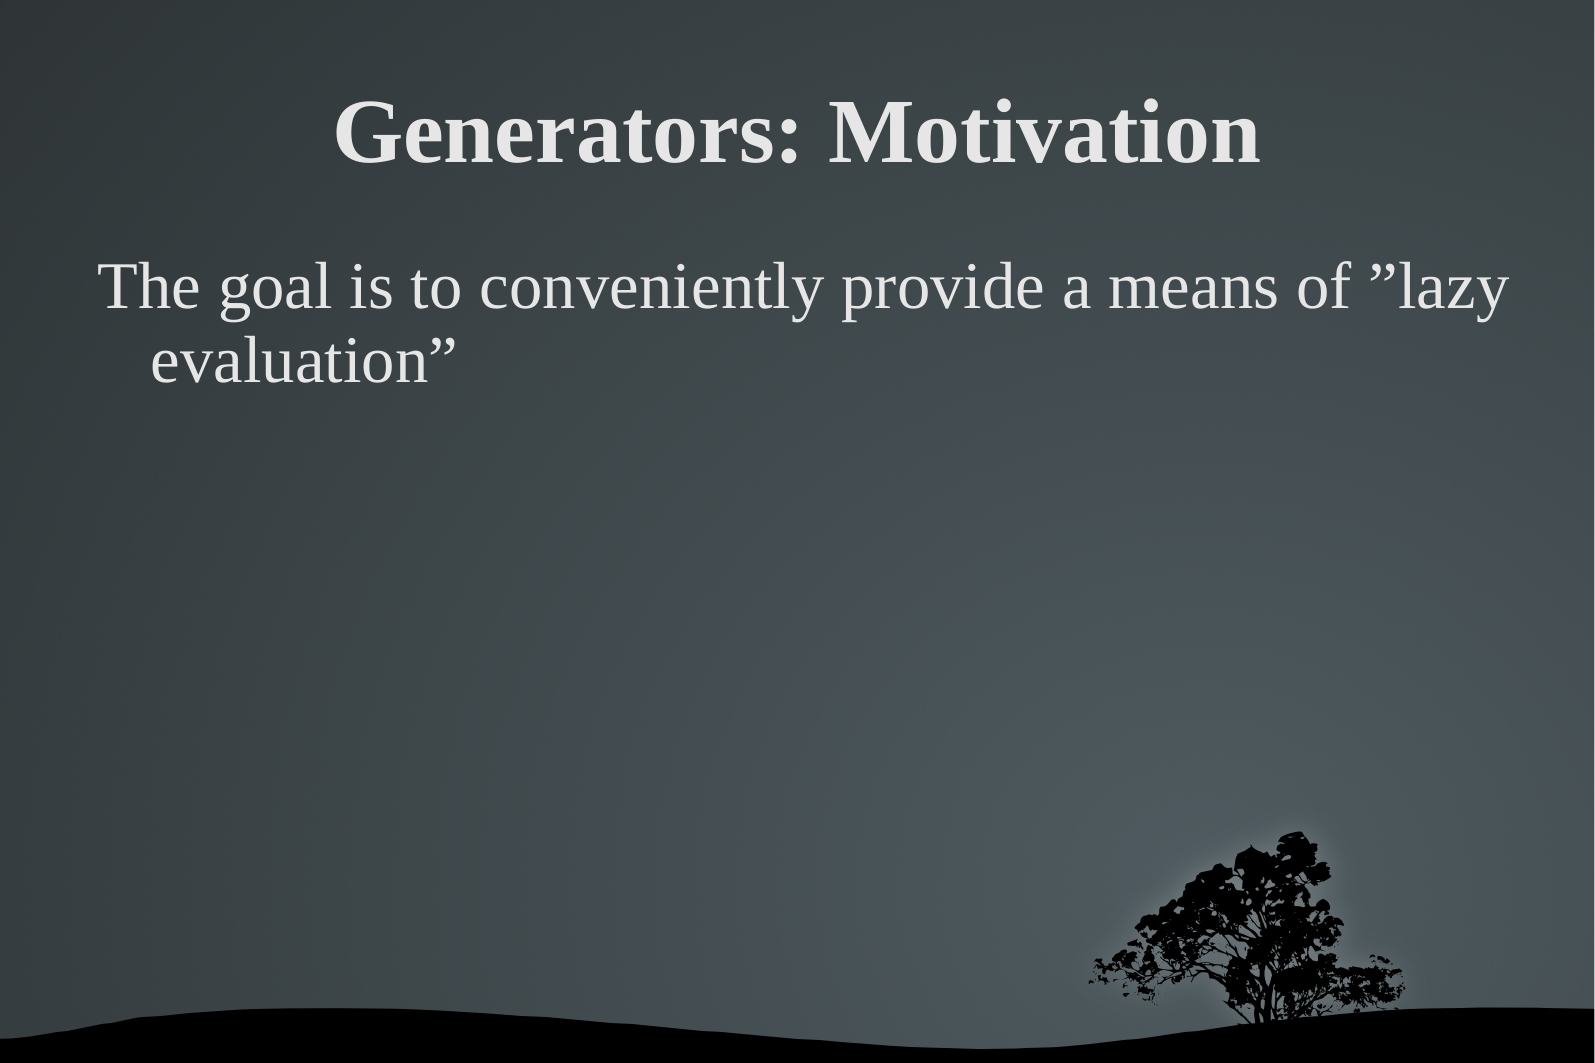

# Generators: Motivation
The goal is to conveniently provide a means of ”lazy evaluation”